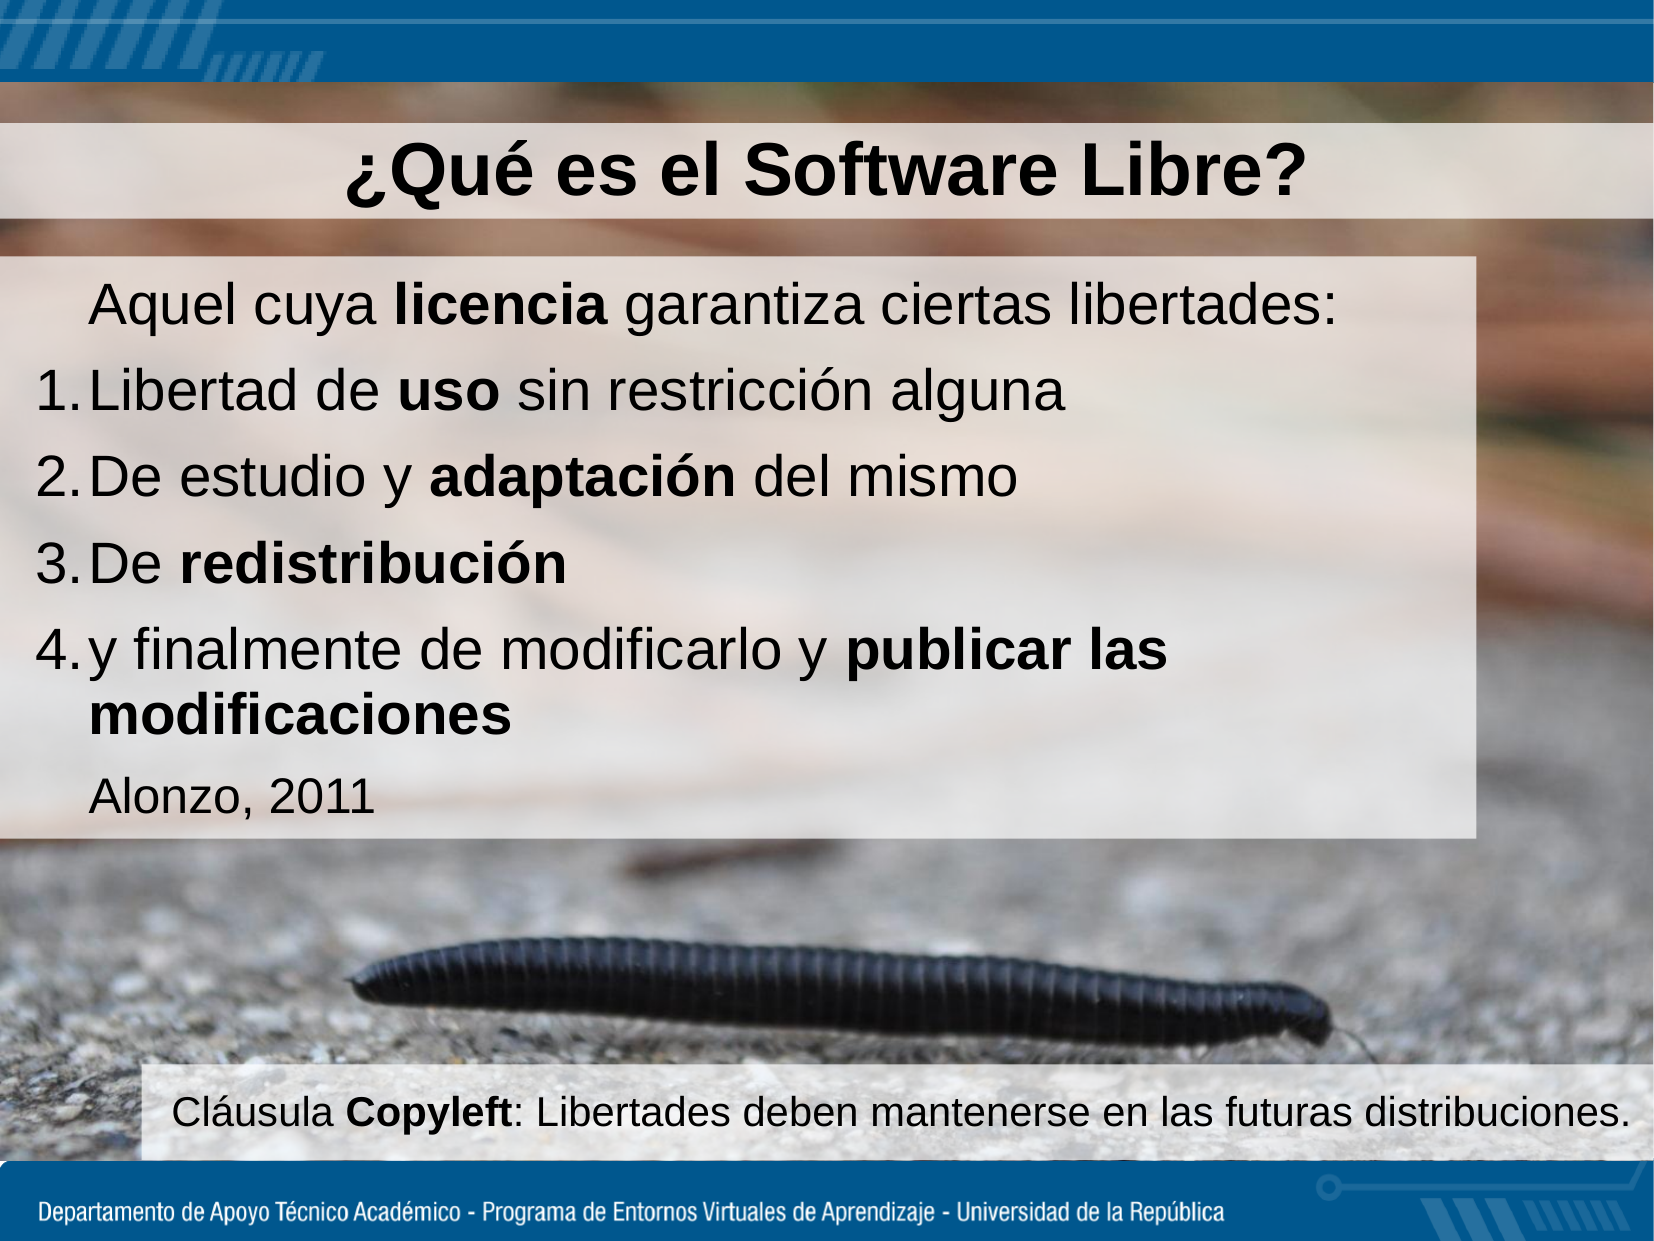

# ¿Qué es el Software Libre?
Aquel cuya licencia garantiza ciertas libertades:
Libertad de uso sin restricción alguna
De estudio y adaptación del mismo
De redistribución
y finalmente de modificarlo y publicar las modificaciones
Alonzo, 2011
Cláusula Copyleft: Libertades deben mantenerse en las futuras distribuciones.